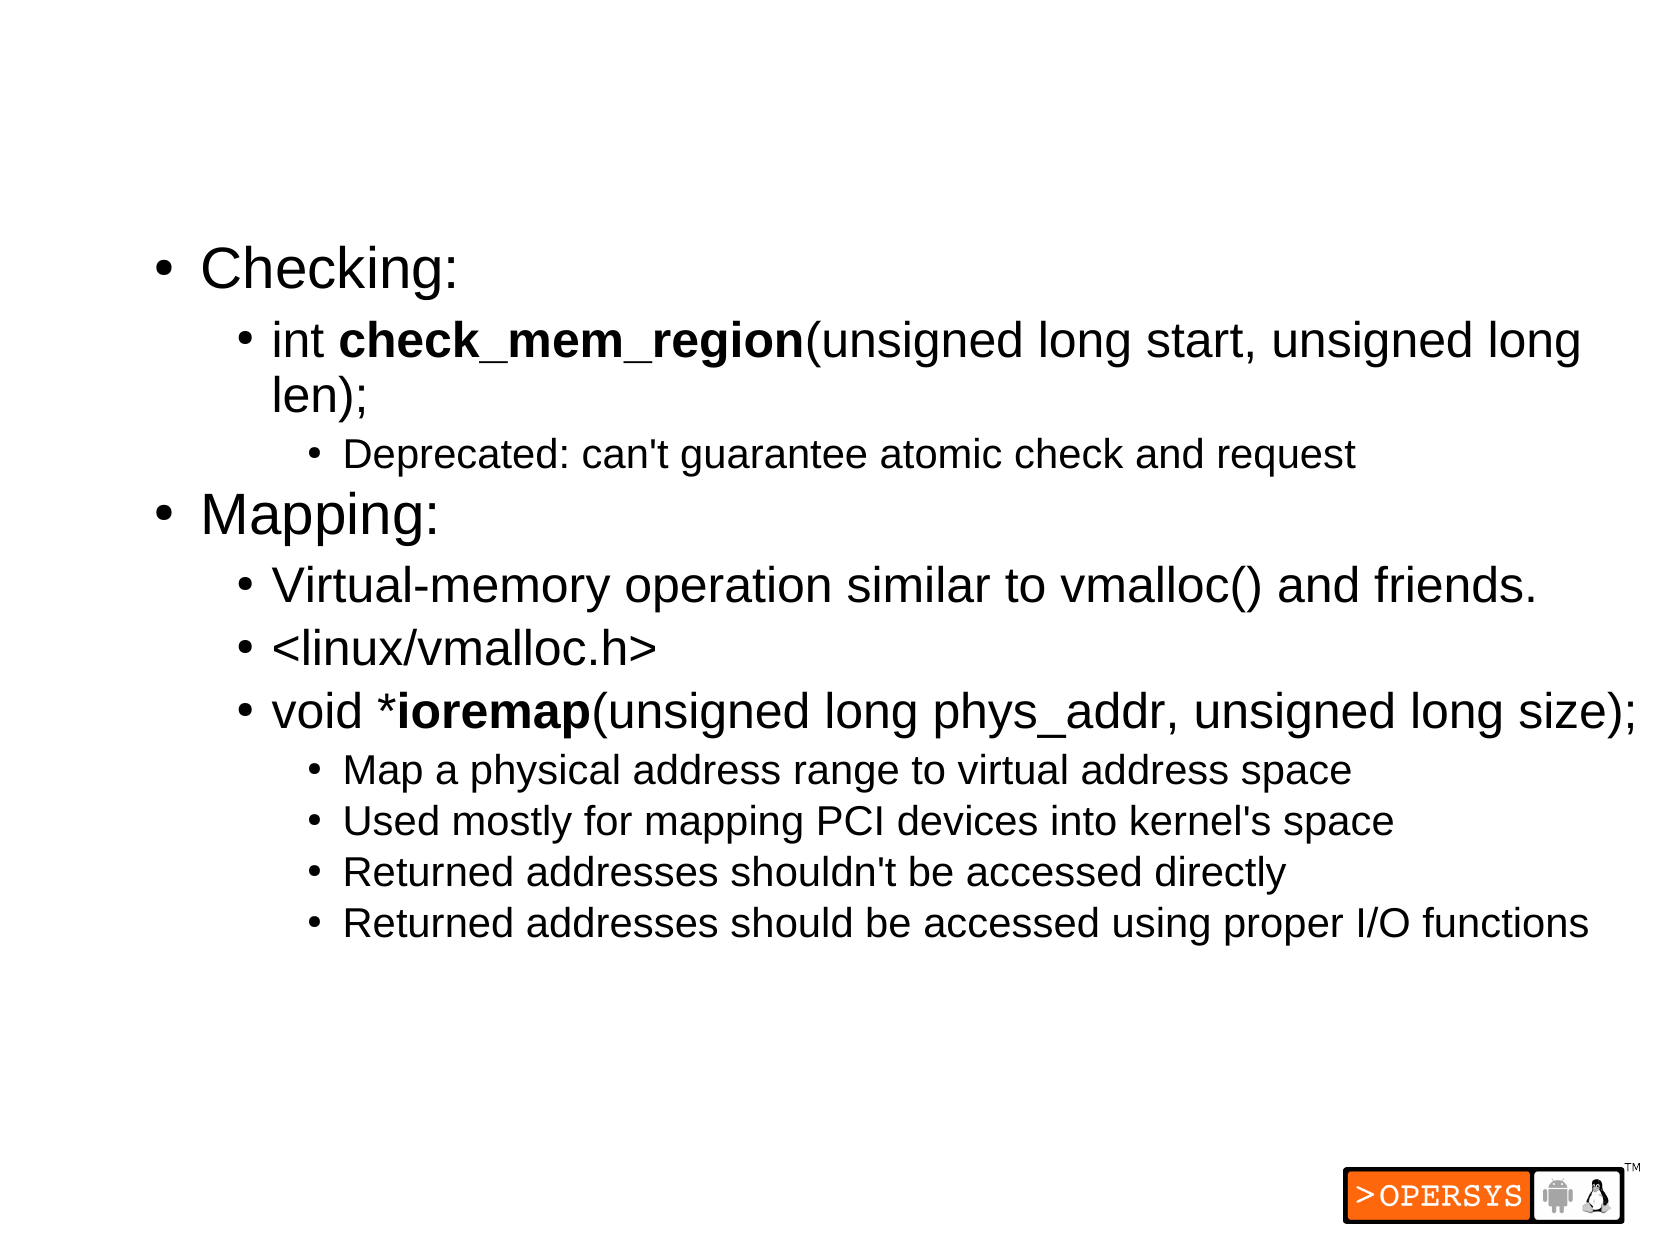

# Checking:
int check_mem_region(unsigned long start, unsigned long len);
Deprecated: can't guarantee atomic check and request
Mapping:
Virtual-memory operation similar to vmalloc() and friends.
<linux/vmalloc.h>
void *ioremap(unsigned long phys_addr, unsigned long size);
Map a physical address range to virtual address space
Used mostly for mapping PCI devices into kernel's space
Returned addresses shouldn't be accessed directly
Returned addresses should be accessed using proper I/O functions